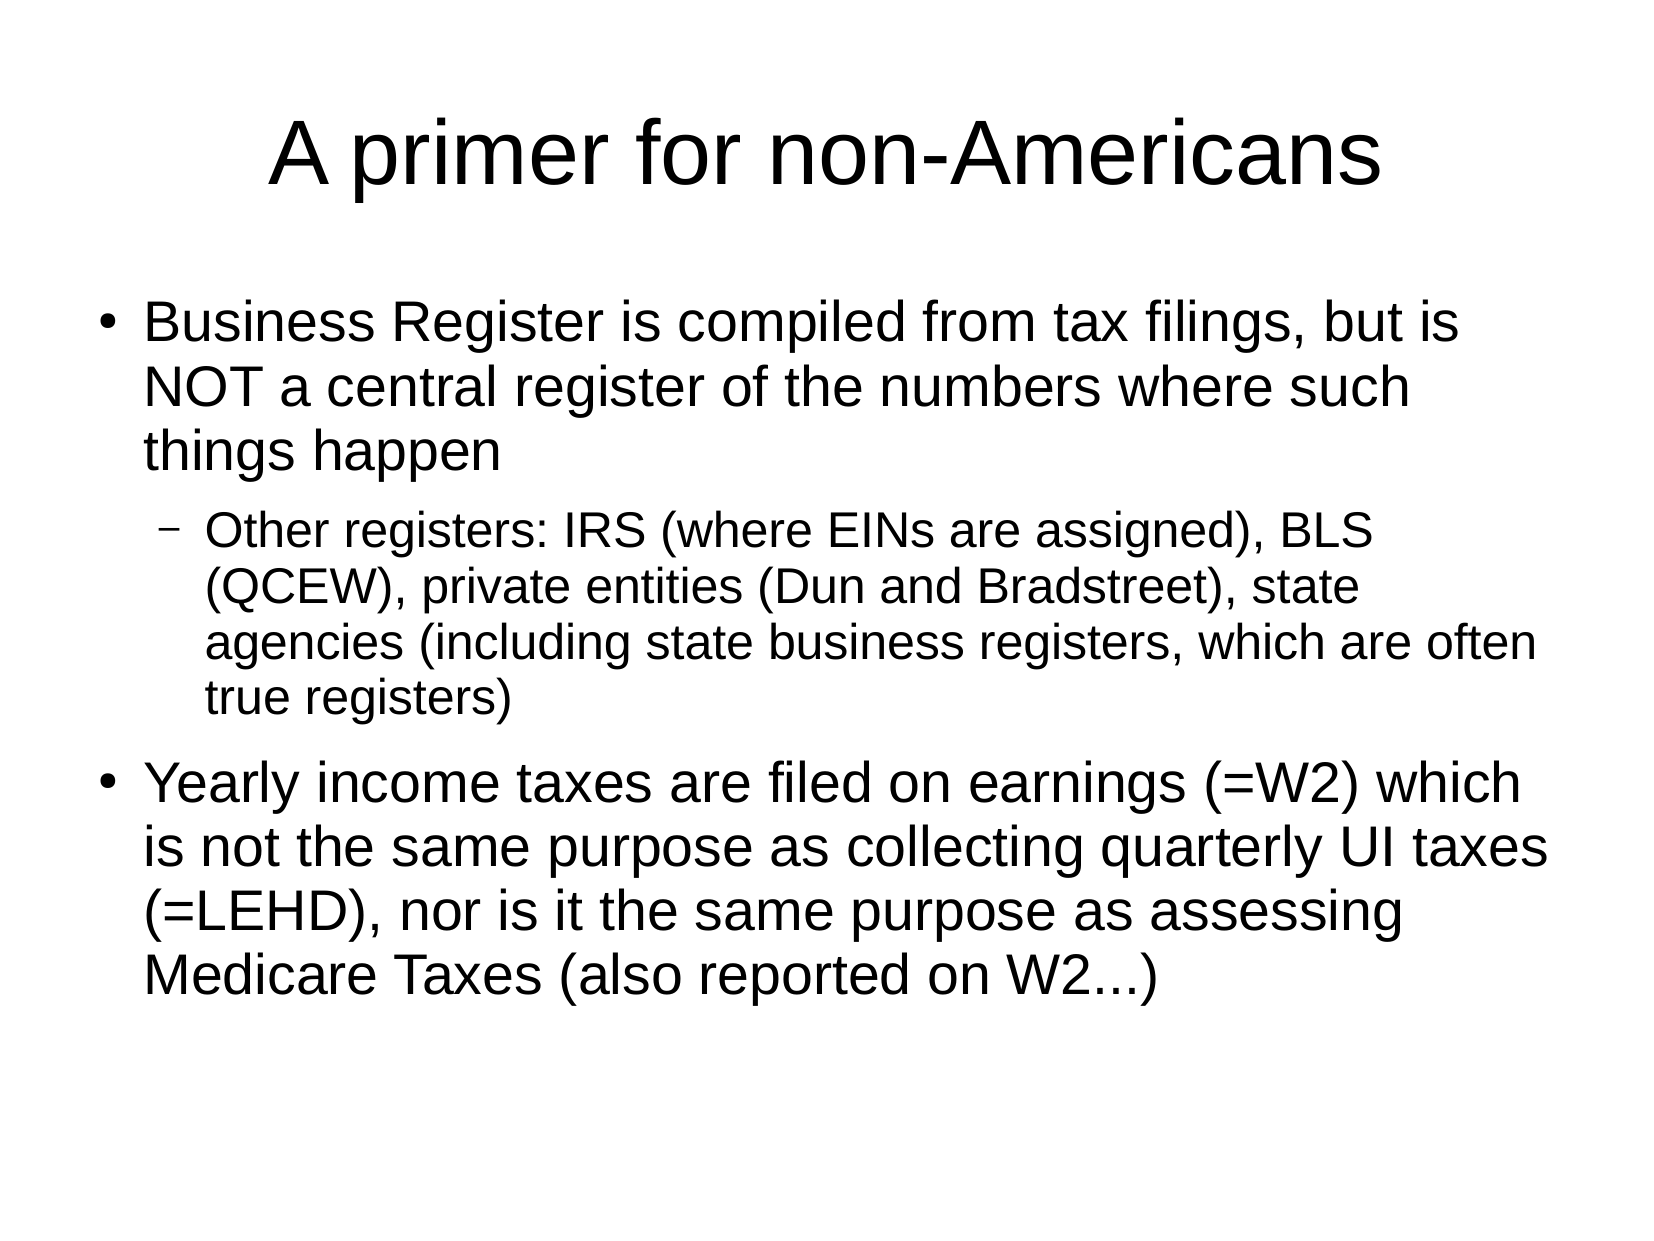

# A primer for non-Americans
Business Register is compiled from tax filings, but is NOT a central register of the numbers where such things happen
Other registers: IRS (where EINs are assigned), BLS (QCEW), private entities (Dun and Bradstreet), state agencies (including state business registers, which are often true registers)
Yearly income taxes are filed on earnings (=W2) which is not the same purpose as collecting quarterly UI taxes (=LEHD), nor is it the same purpose as assessing Medicare Taxes (also reported on W2...)